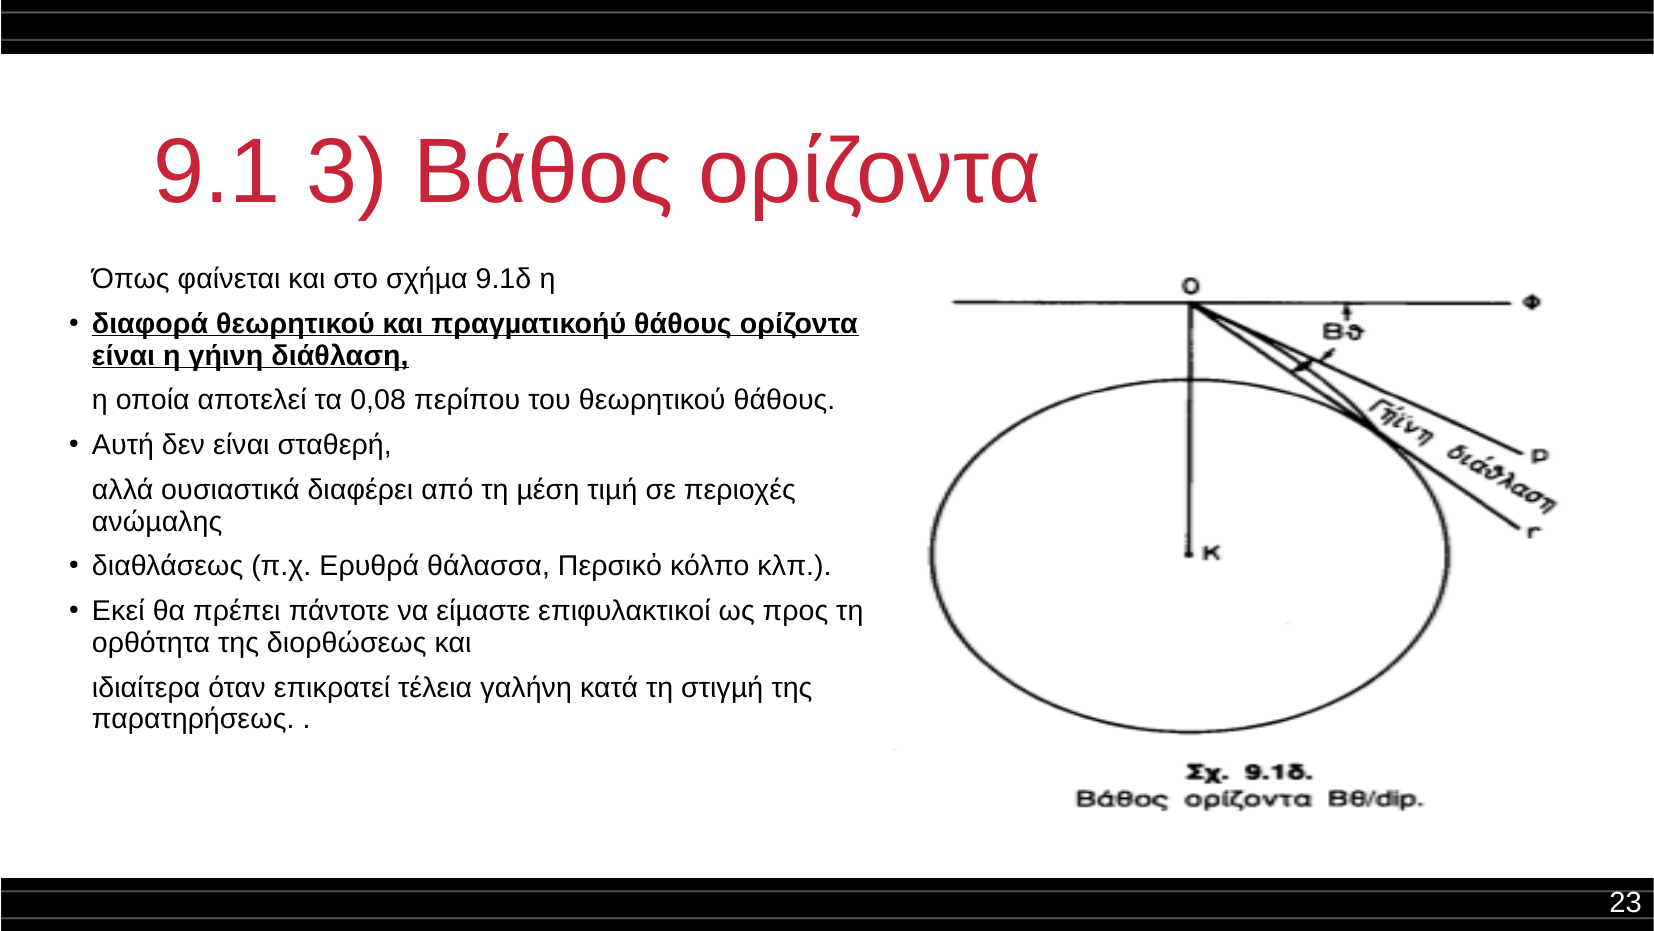

# 9.1 3) Βάθος ορίζοντα
Όπως φαίνεται και στο σχήµα 9.1δ η
διαφορά θεωρητικού και πραγµατικοήύ θάθους ορίζοντα είναι η γήινη διάθλαση,
η οποία αποτελεί τα 0,08 περίπου του θεωρητικού θάθους.
Αυτή δεν είναι σταθερή,
αλλά ουσιαστικά διαφέρει από τη µέση τιµή σε περιοχές ανώµαλης
διαθλάσεως (π.χ. Ερυθρά θάλασσα, Περσικὀ κόλπο κλπ.).
Εκεί θα πρέπει πάντοτε να είµαστε επιφυλακτικοί ως προς την ορθότητα της διορθώσεως και
ιδιαίτερα όταν επικρατεί τέλεια γαλήνη κατά τη στιγµή της παρατηρήσεως. .